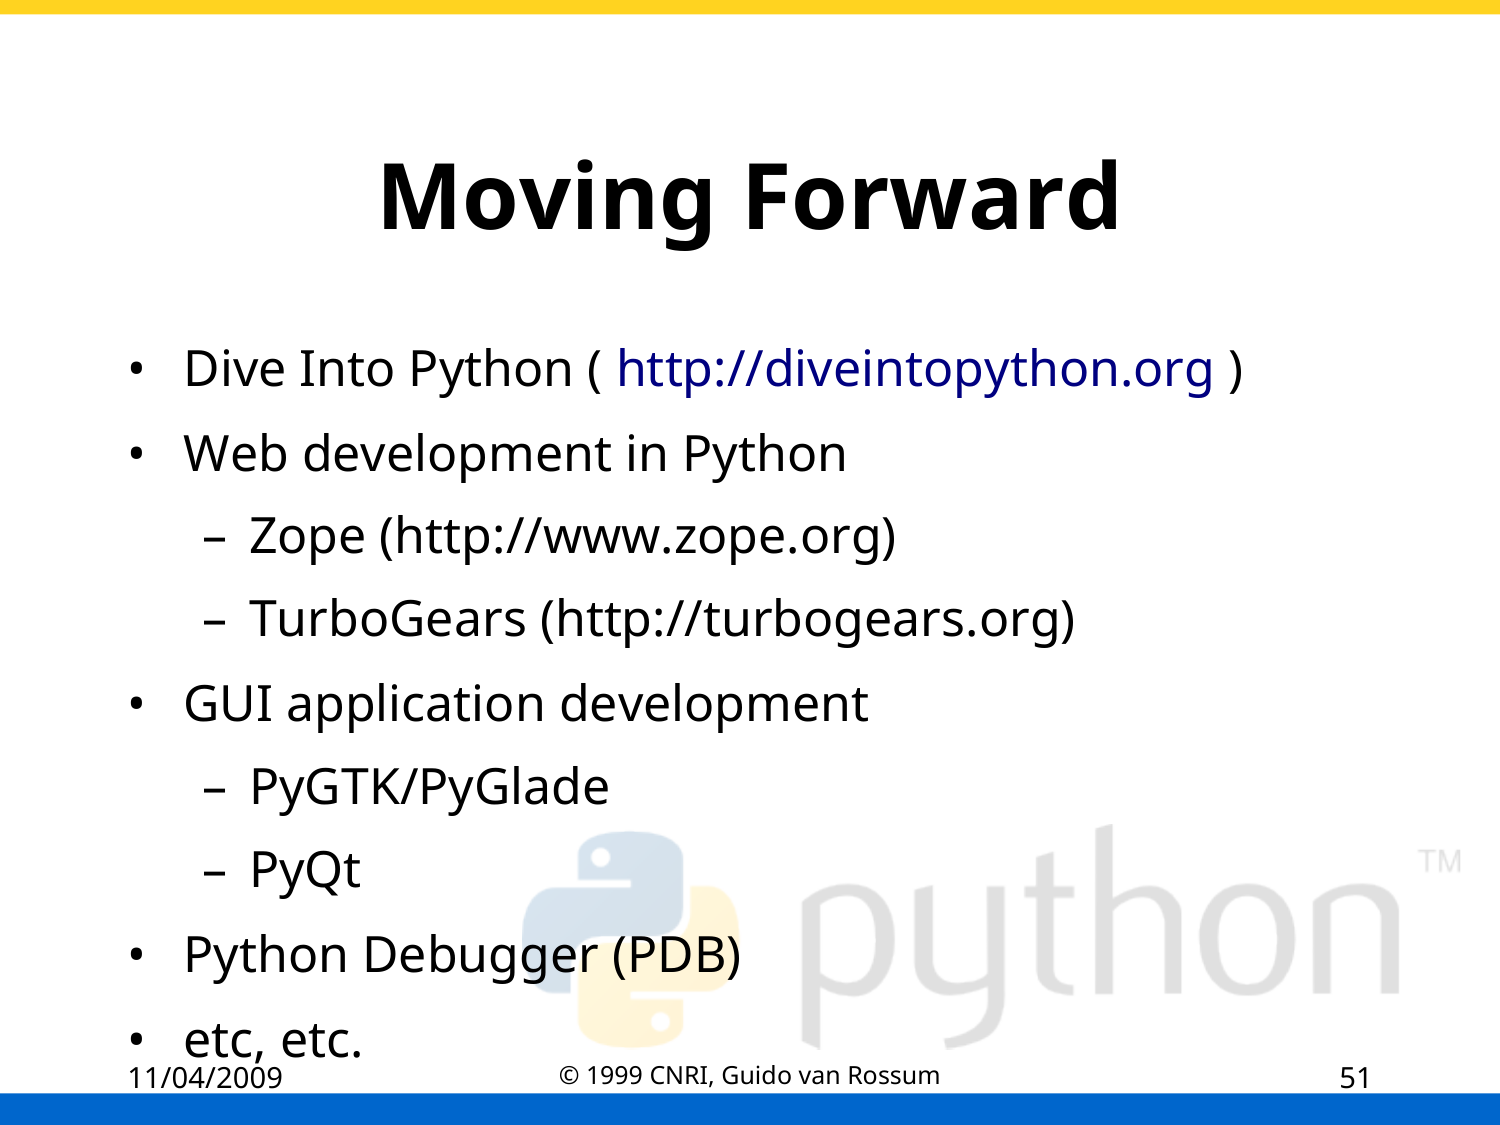

# Moving Forward
Dive Into Python ( http://diveintopython.org )
Web development in Python
Zope (http://www.zope.org)
TurboGears (http://turbogears.org)
GUI application development
PyGTK/PyGlade
PyQt
Python Debugger (PDB)
etc, etc.
11/04/2009
© 1999 CNRI, Guido van Rossum
51